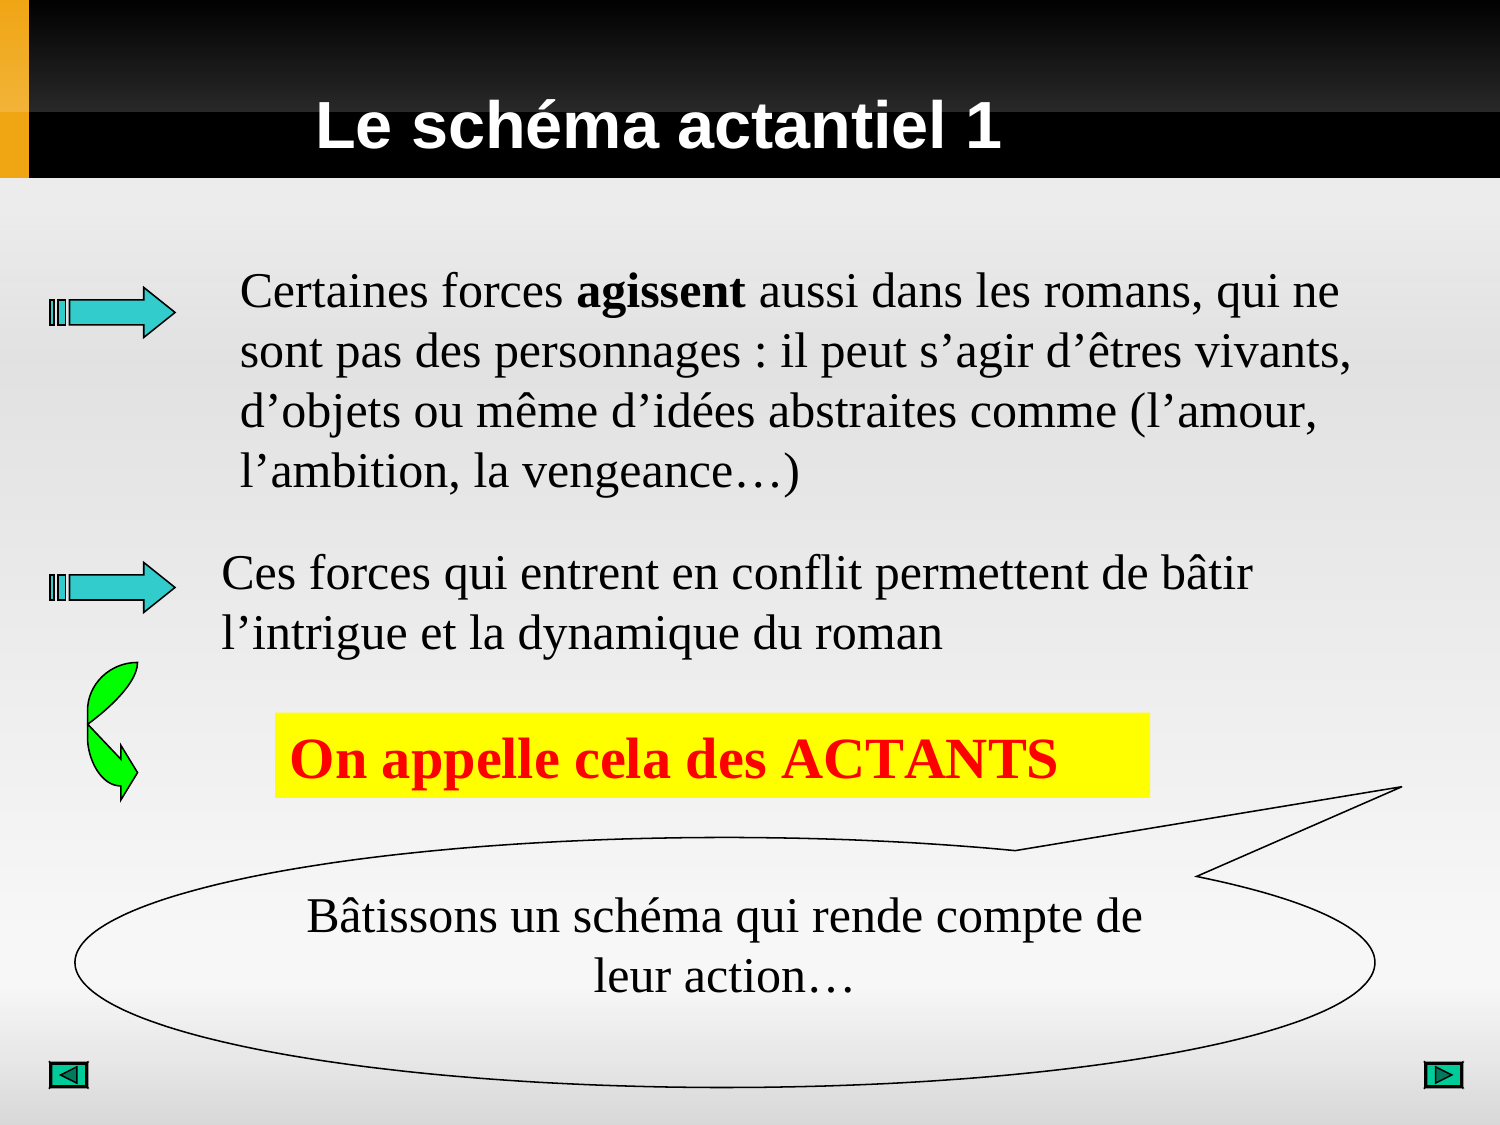

# Le schéma actantiel 1
Certaines forces agissent aussi dans les romans, qui ne sont pas des personnages : il peut s’agir d’êtres vivants, d’objets ou même d’idées abstraites comme (l’amour, l’ambition, la vengeance…)
Ces forces qui entrent en conflit permettent de bâtir l’intrigue et la dynamique du roman
On appelle cela des ACTANTS
Bâtissons un schéma qui rende compte de leur action…